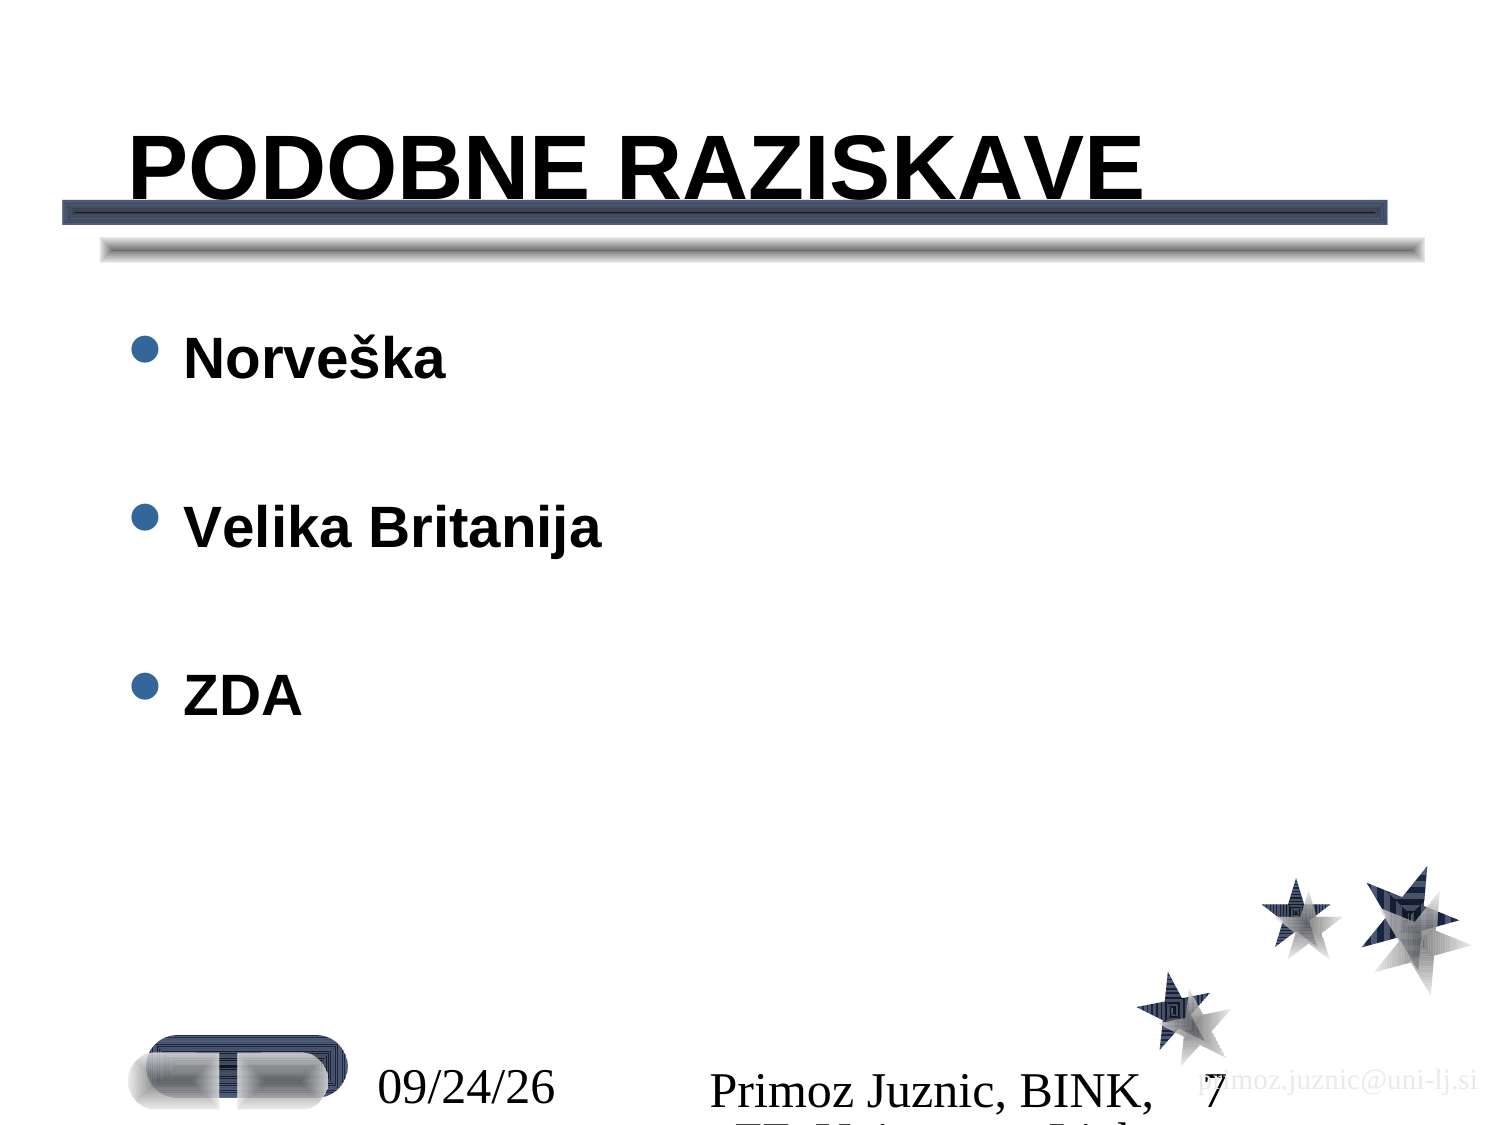

# PODOBNE RAZISKAVE
Norveška
Velika Britanija
ZDA
Primoz Juznic, BINK, FF, Univerza v Ljubljani
7